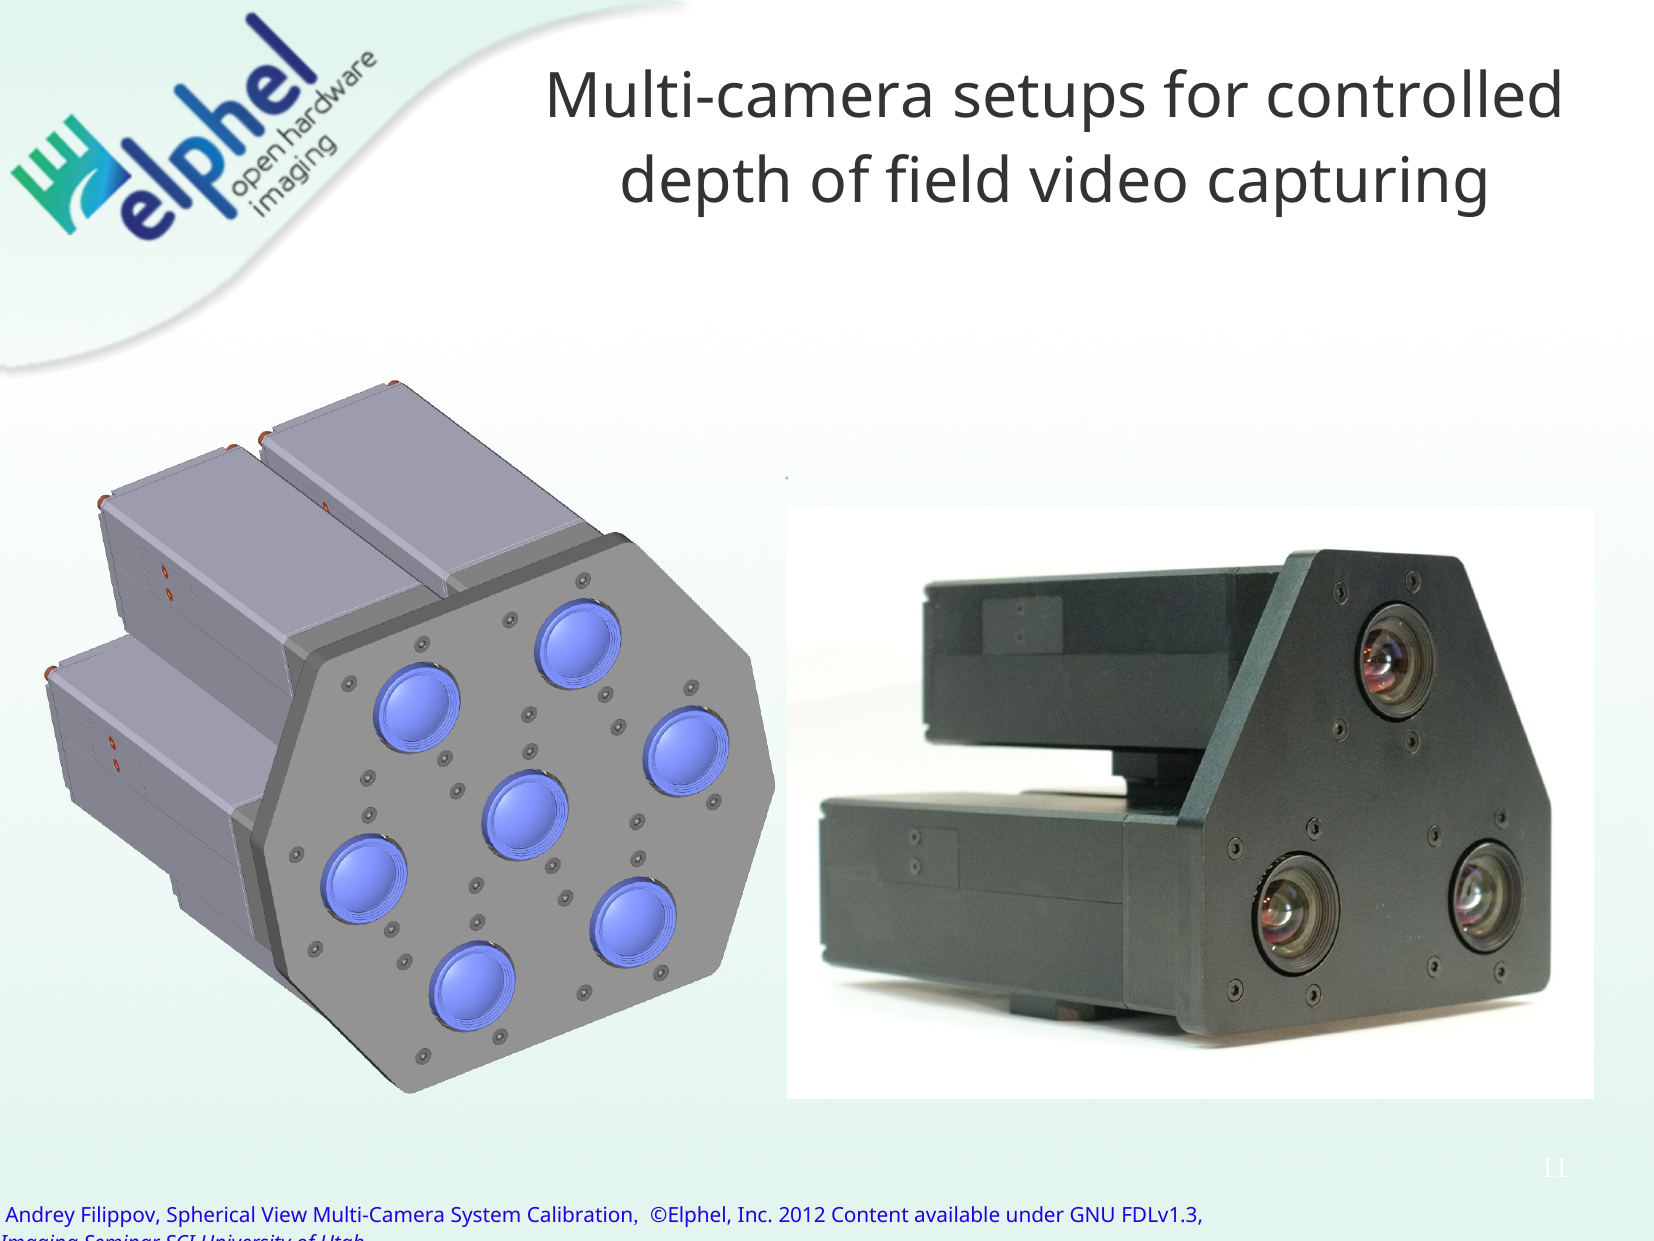

# Multi-camera setups for controlled depth of field video capturing